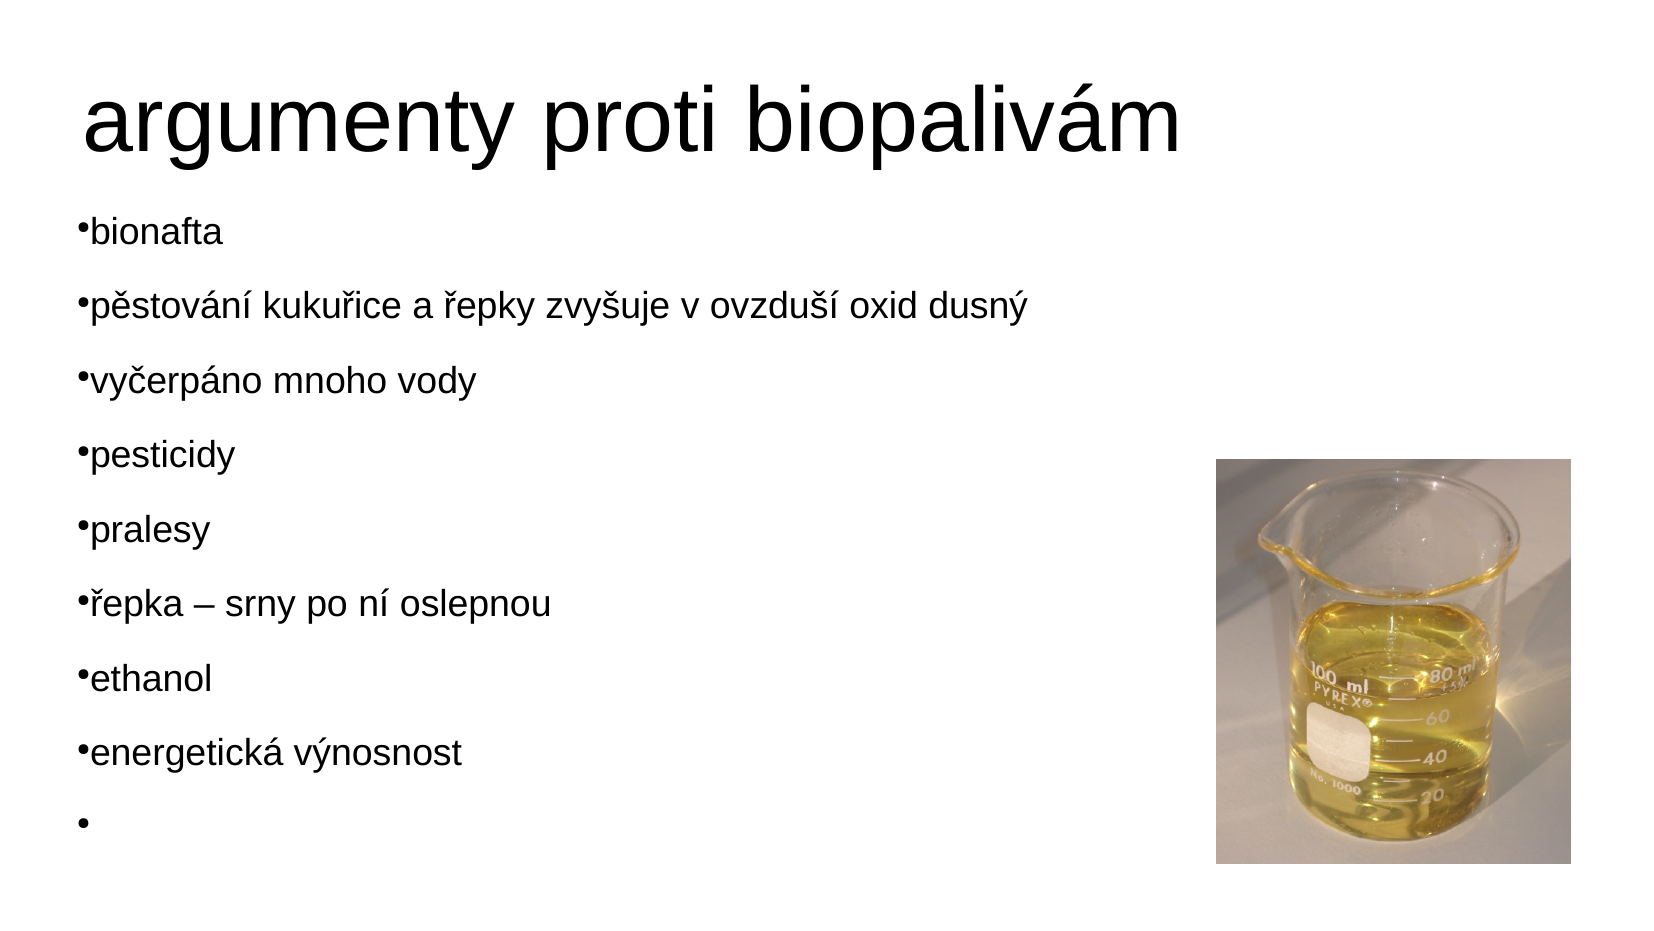

# argumenty proti biopalivám
bionafta
pěstování kukuřice a řepky zvyšuje v ovzduší oxid dusný
vyčerpáno mnoho vody
pesticidy
pralesy
řepka – srny po ní oslepnou
ethanol
energetická výnosnost